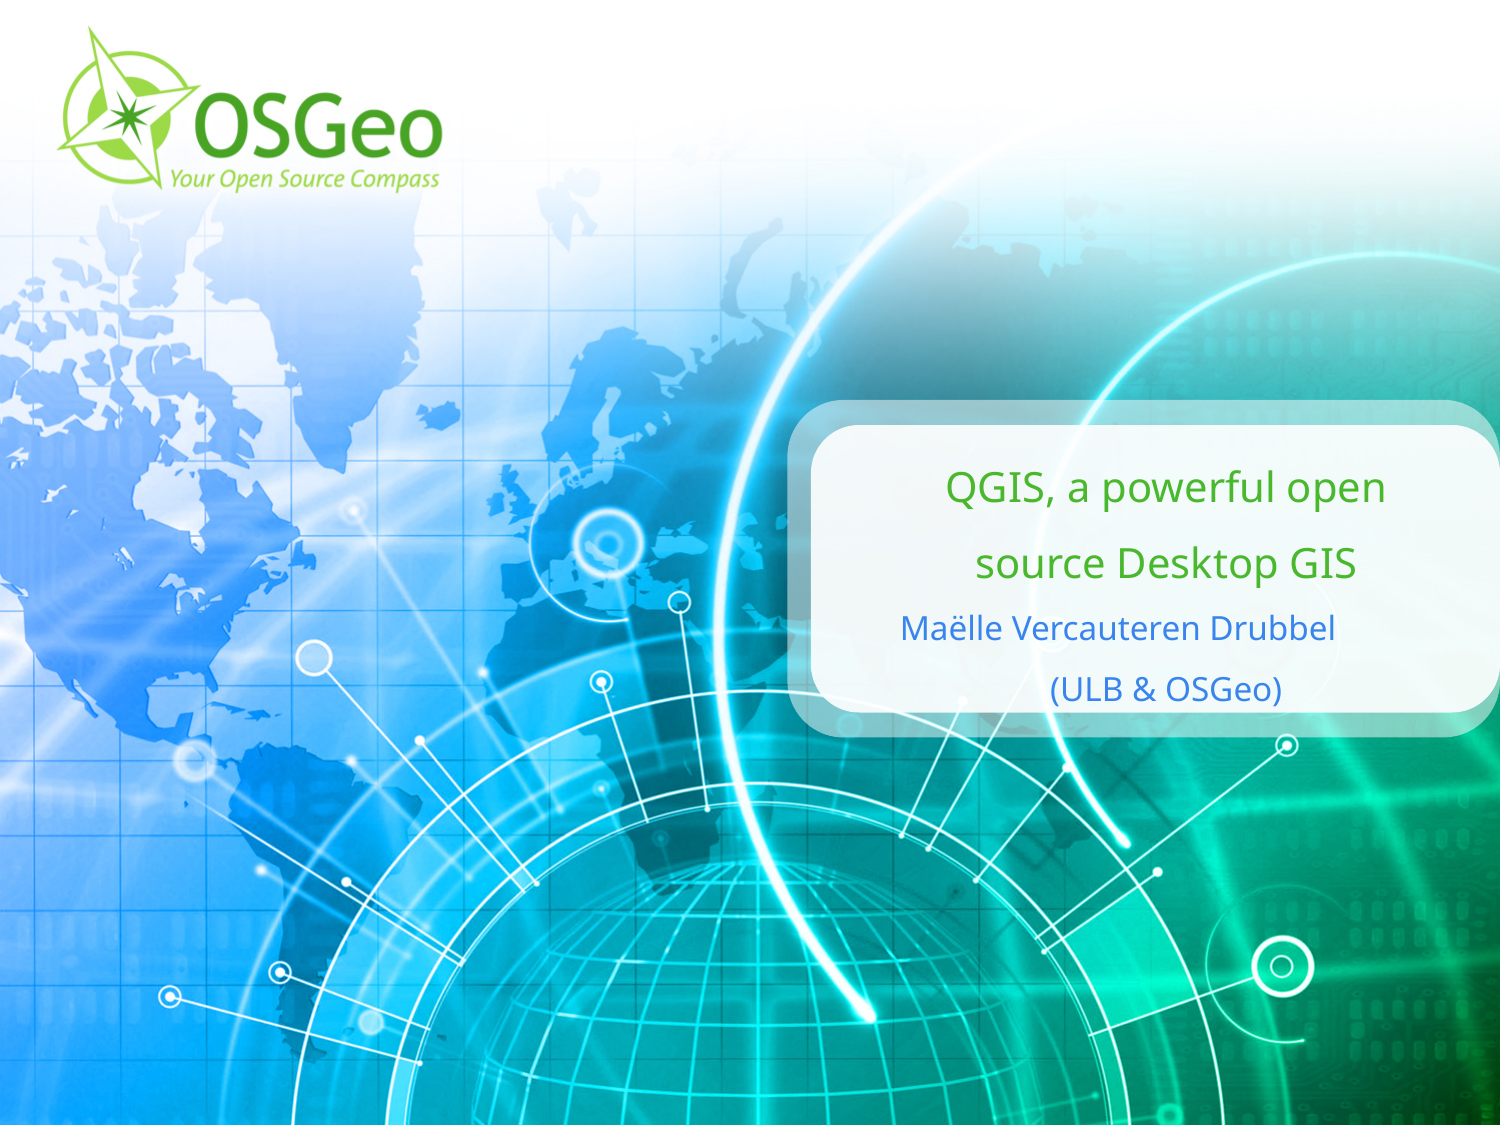

QGIS, a powerful open
source Desktop GIS
Maëlle Vercauteren Drubbel
(ULB & OSGeo)